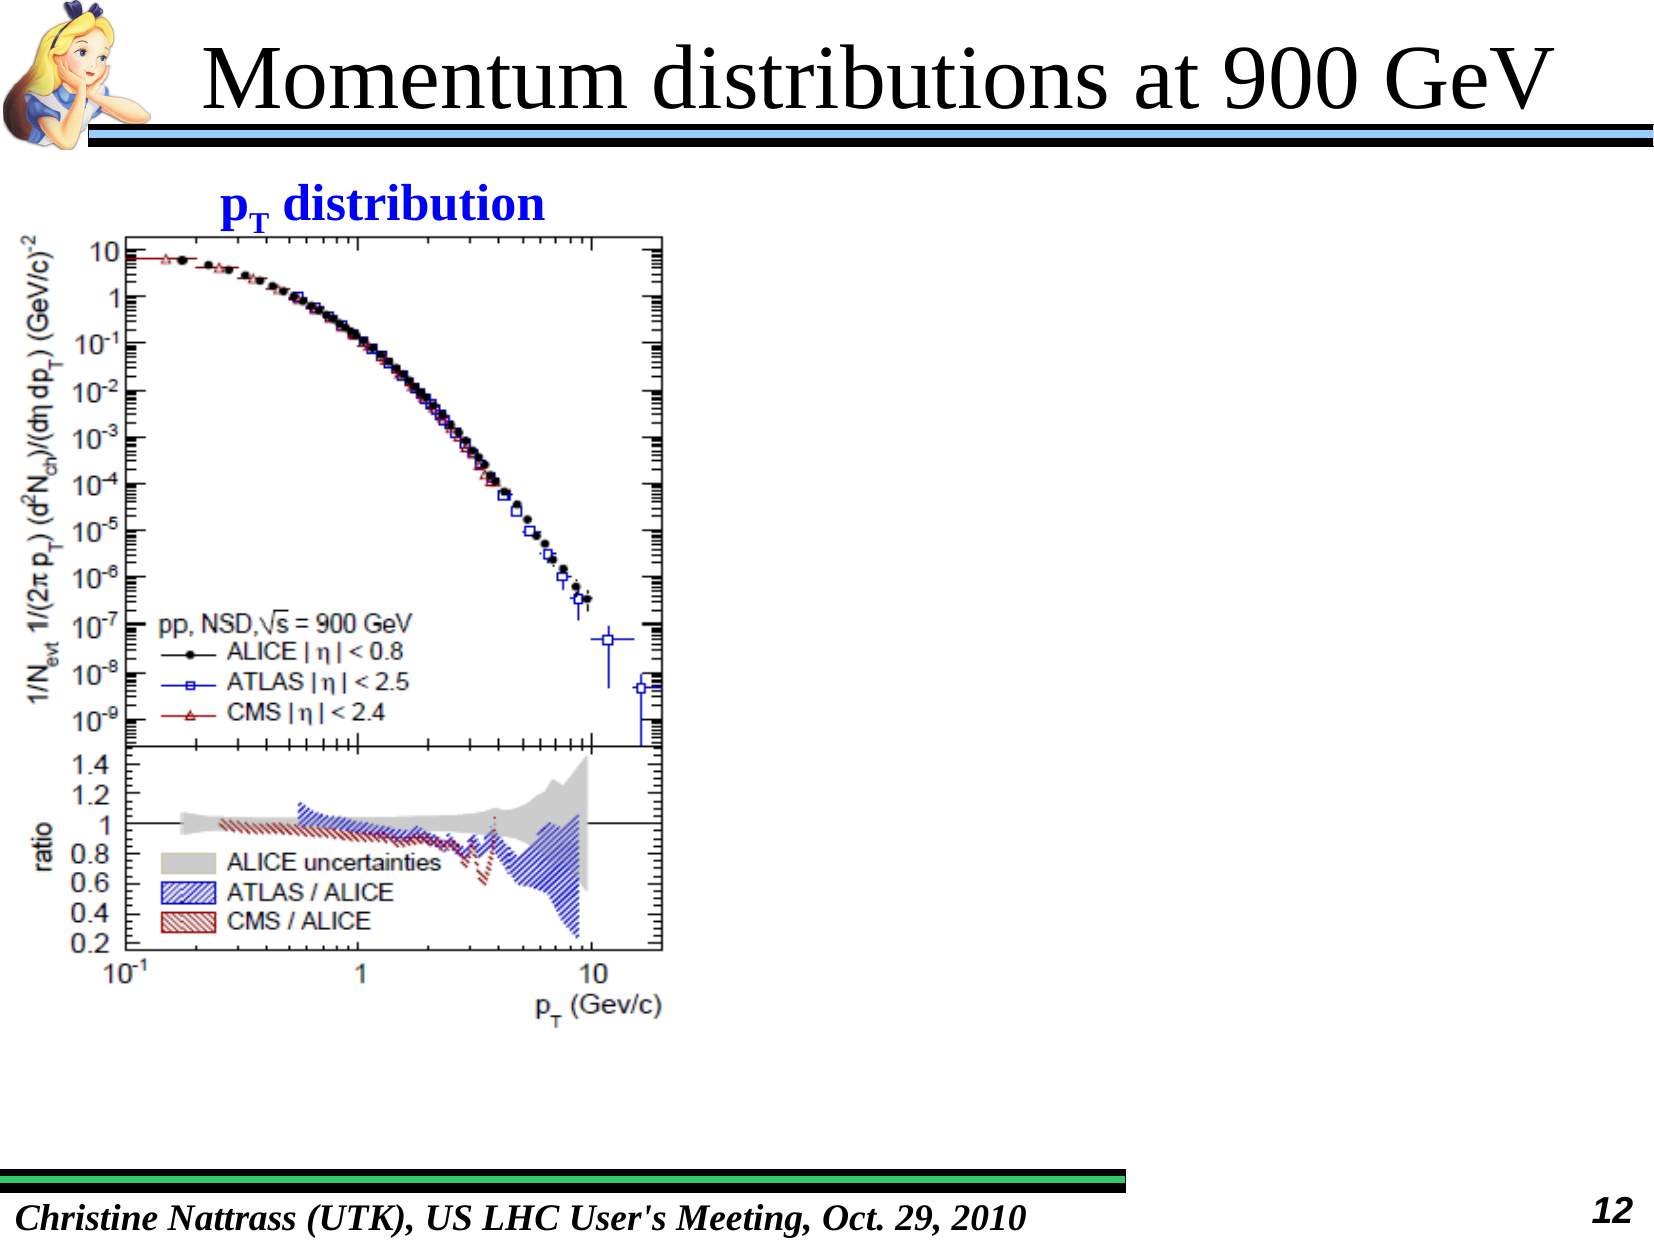

# Momentum distributions at 900 GeV
pT distribution
12